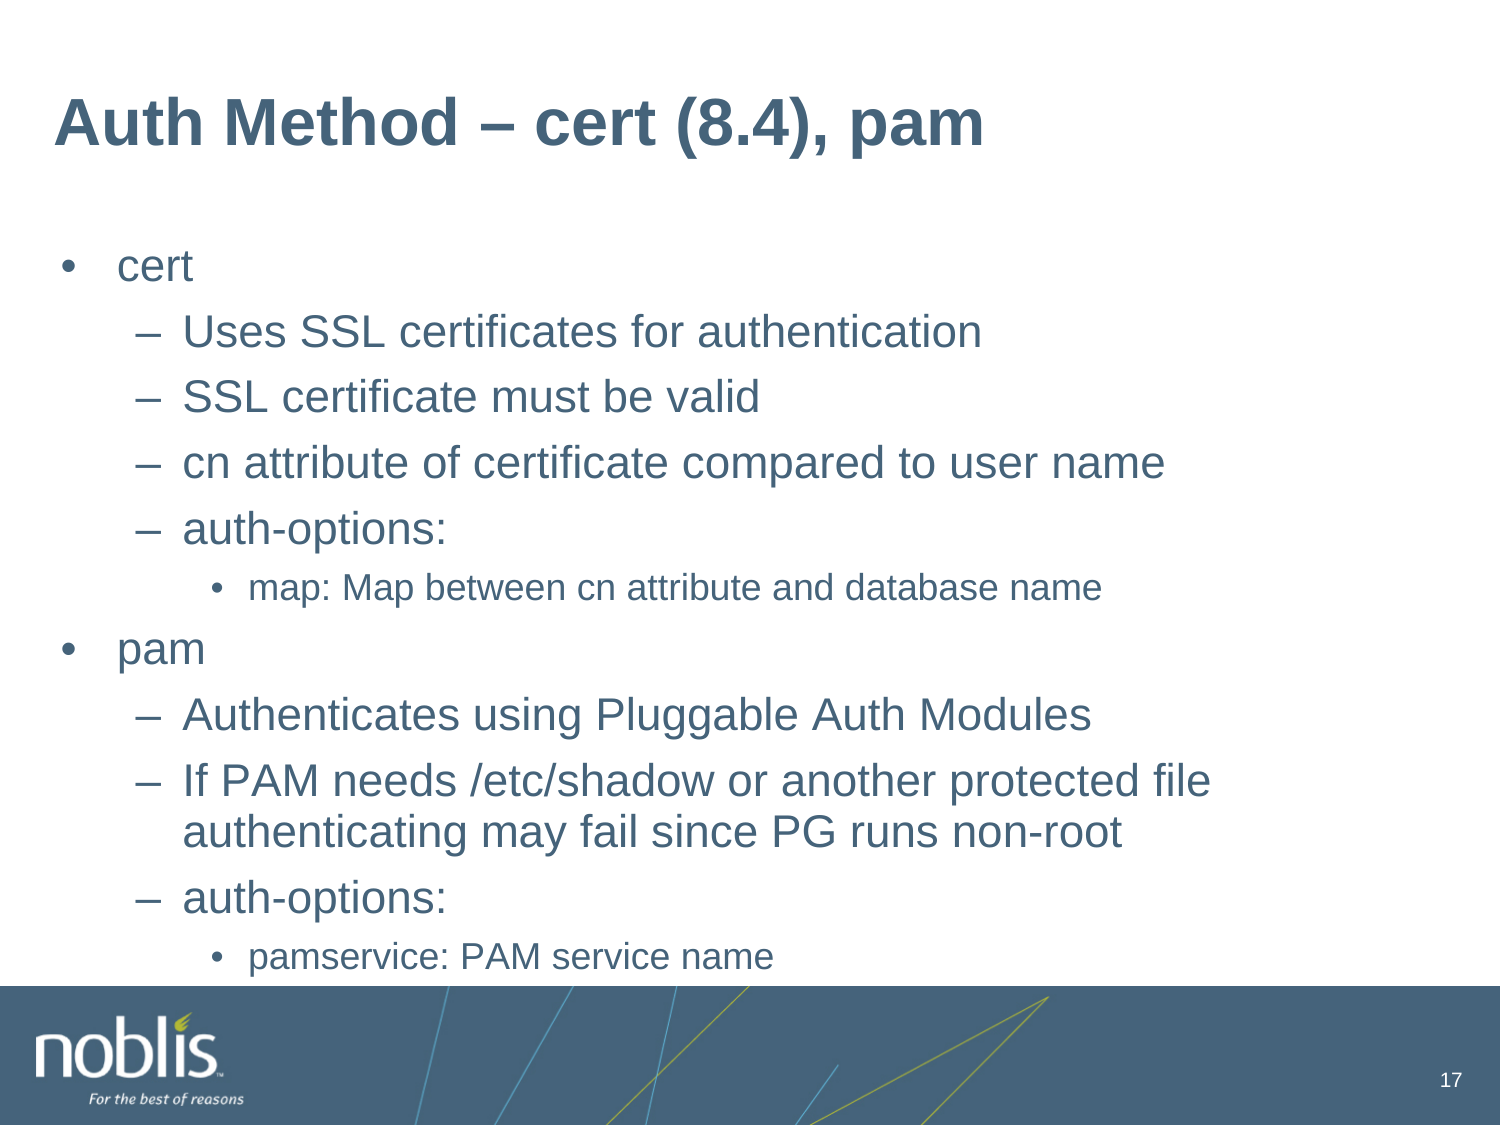

# Auth Method – cert (8.4), pam
cert
Uses SSL certificates for authentication
SSL certificate must be valid
cn attribute of certificate compared to user name
auth-options:
map: Map between cn attribute and database name
pam
Authenticates using Pluggable Auth Modules
If PAM needs /etc/shadow or another protected file authenticating may fail since PG runs non-root
auth-options:
pamservice: PAM service name